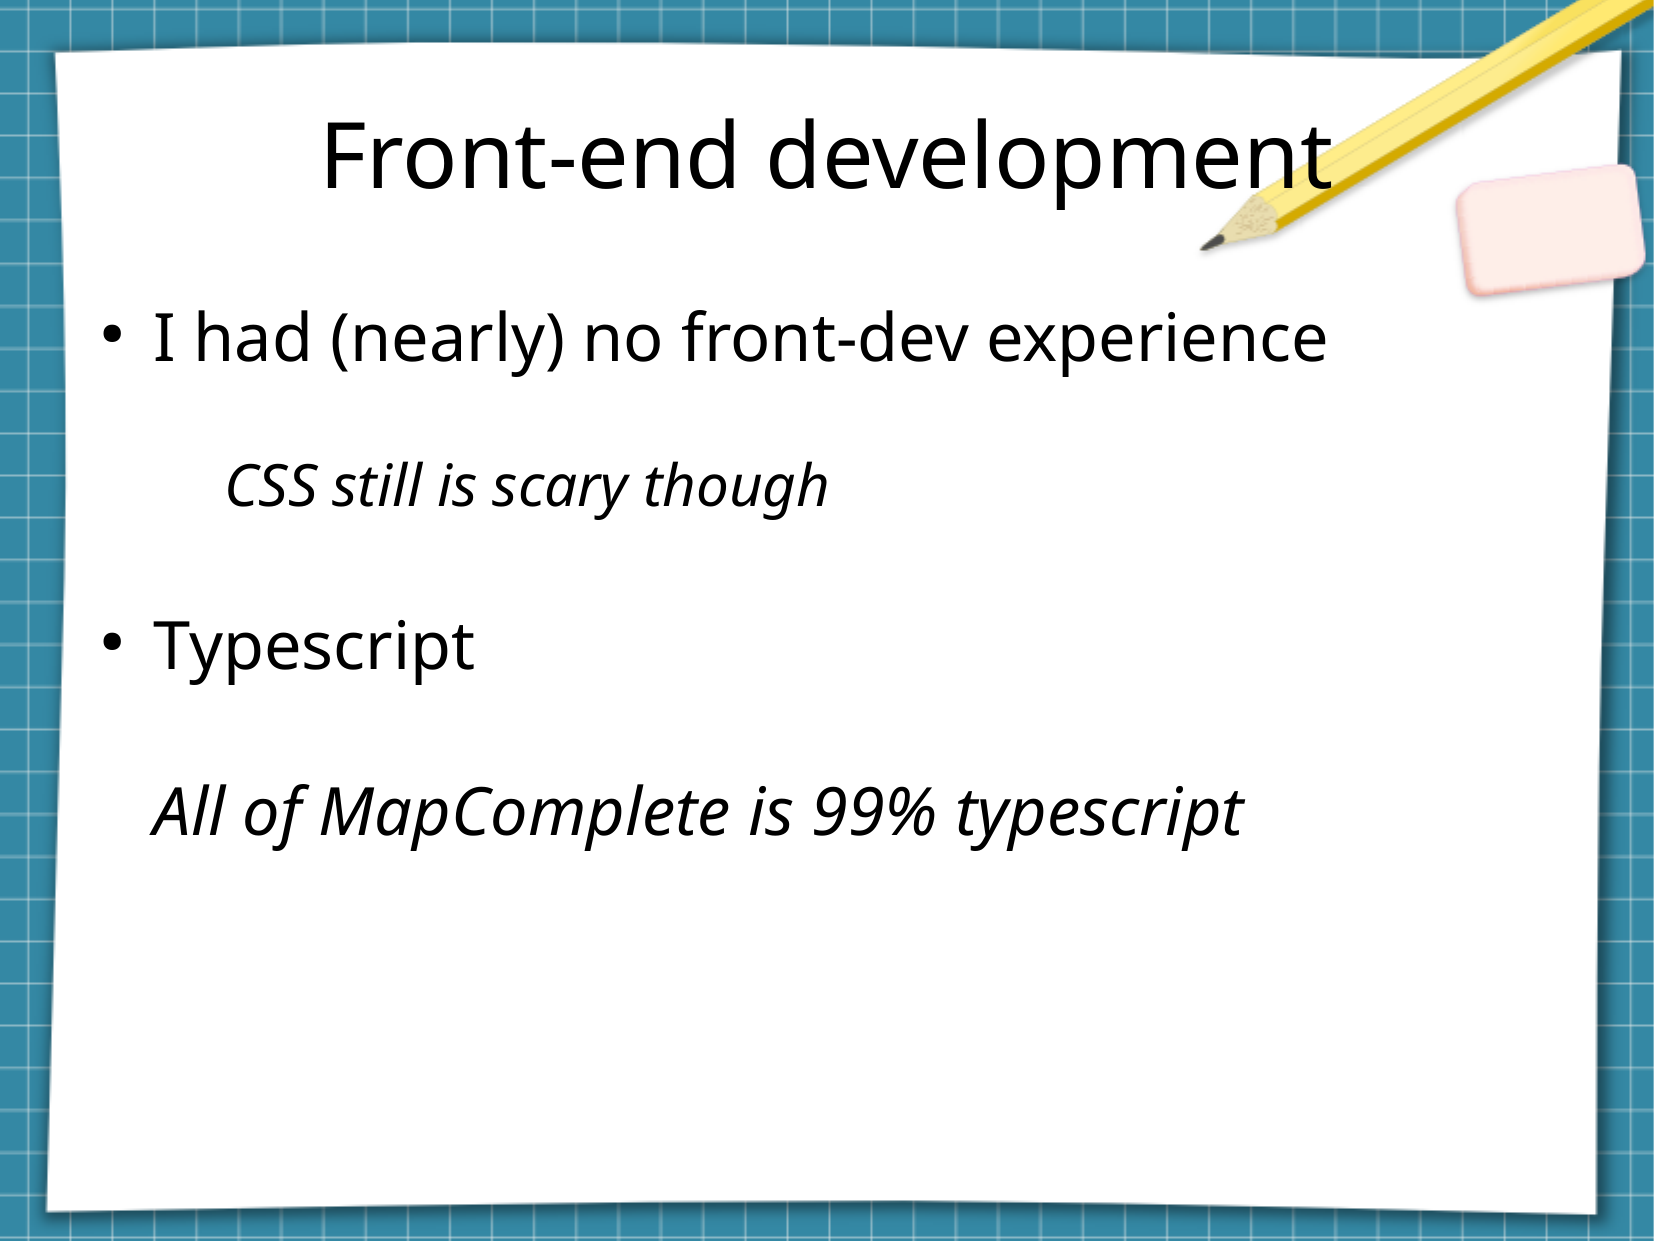

# Front-end development
I had (nearly) no front-dev experience
CSS still is scary though
Typescript
All of MapComplete is 99% typescript